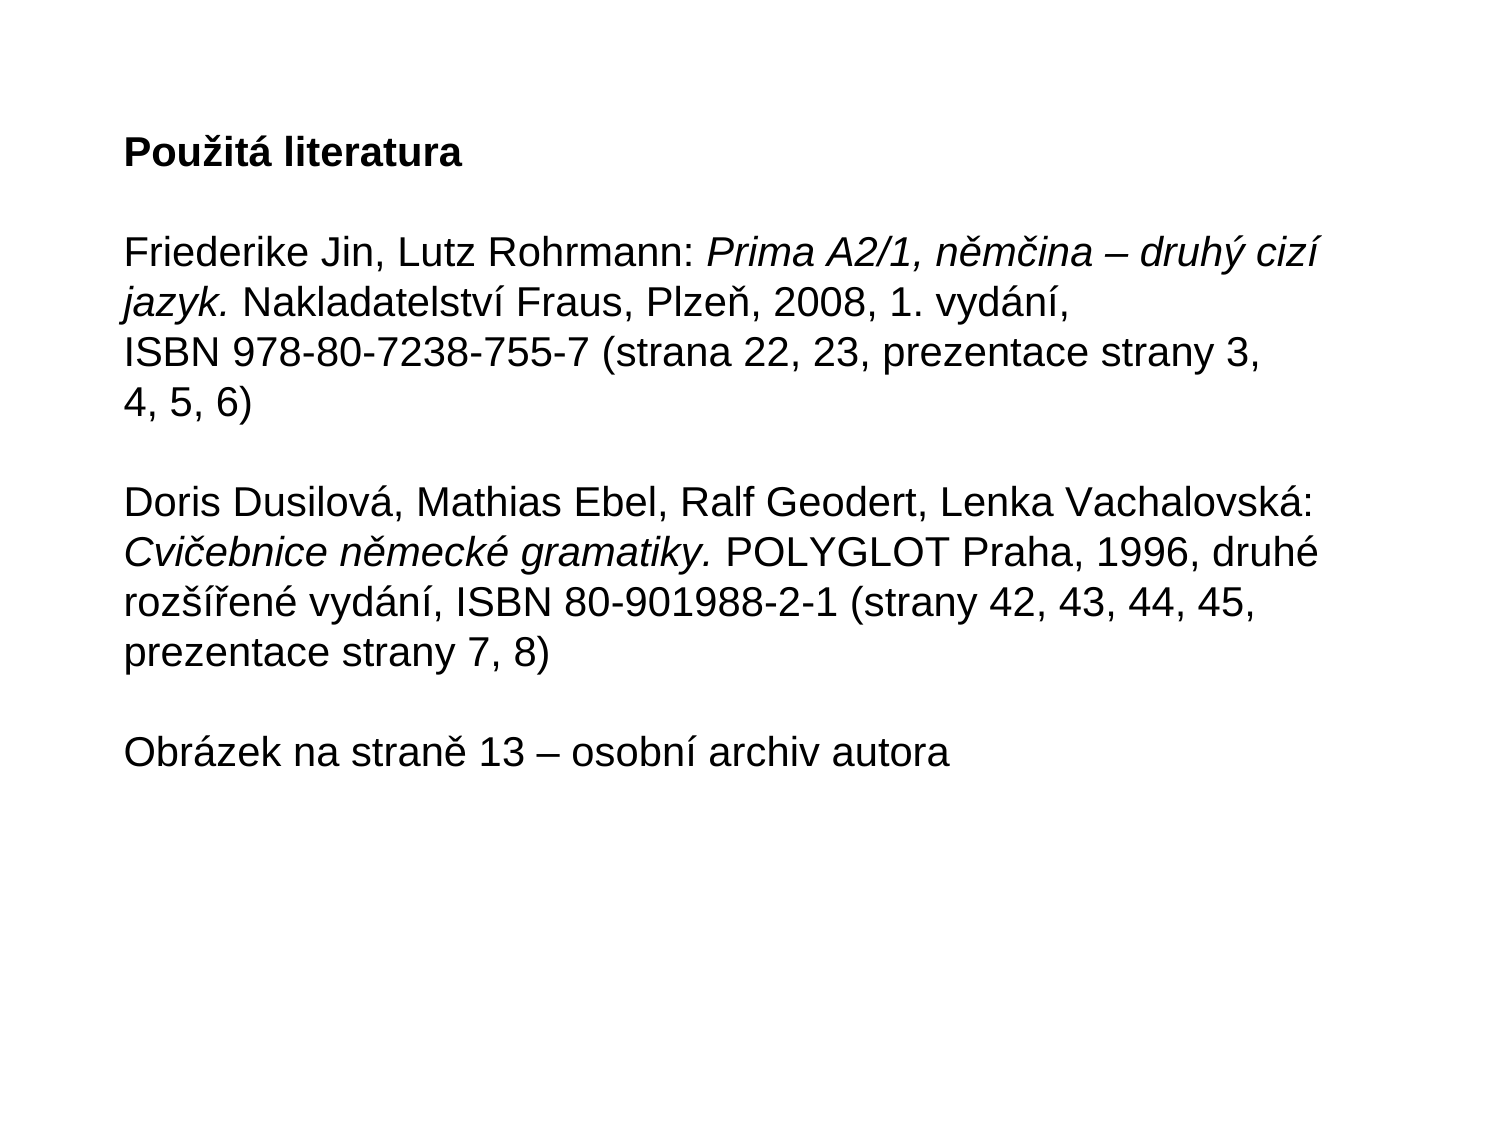

Použitá literatura
Friederike Jin, Lutz Rohrmann: Prima A2/1, němčina – druhý cizí jazyk. Nakladatelství Fraus, Plzeň, 2008, 1. vydání,
ISBN 978-80-7238-755-7 (strana 22, 23, prezentace strany 3,
4, 5, 6)
Doris Dusilová, Mathias Ebel, Ralf Geodert, Lenka Vachalovská: Cvičebnice německé gramatiky. POLYGLOT Praha, 1996, druhé rozšířené vydání, ISBN 80-901988-2-1 (strany 42, 43, 44, 45, prezentace strany 7, 8)
Obrázek na straně 13 – osobní archiv autora